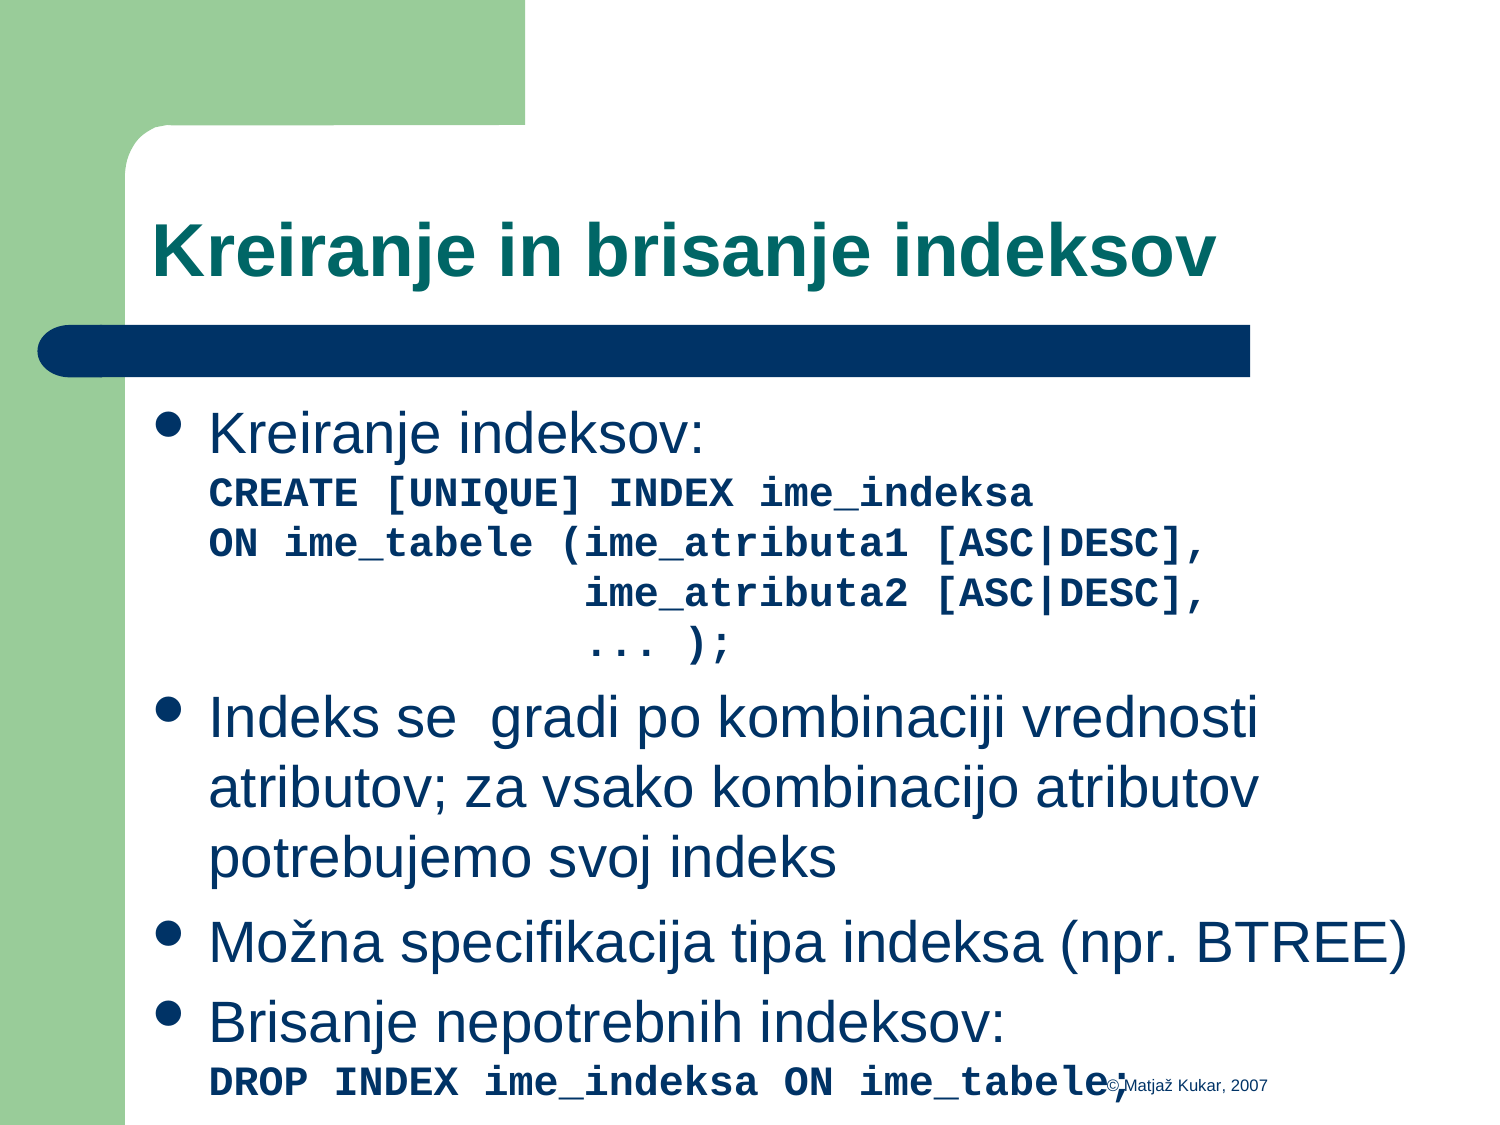

# Kreiranje in brisanje indeksov
Kreiranje indeksov:
CREATE [UNIQUE] INDEX ime_indeksa
ON ime_tabele (ime_atributa1 [ASC|DESC],
 ime_atributa2 [ASC|DESC],
 ... );
Indeks se gradi po kombinaciji vrednosti atributov; za vsako kombinacijo atributov potrebujemo svoj indeks
Možna specifikacija tipa indeksa (npr. BTREE)
Brisanje nepotrebnih indeksov:
DROP INDEX ime_indeksa ON ime_tabele;
© Matjaž Kukar, 2007